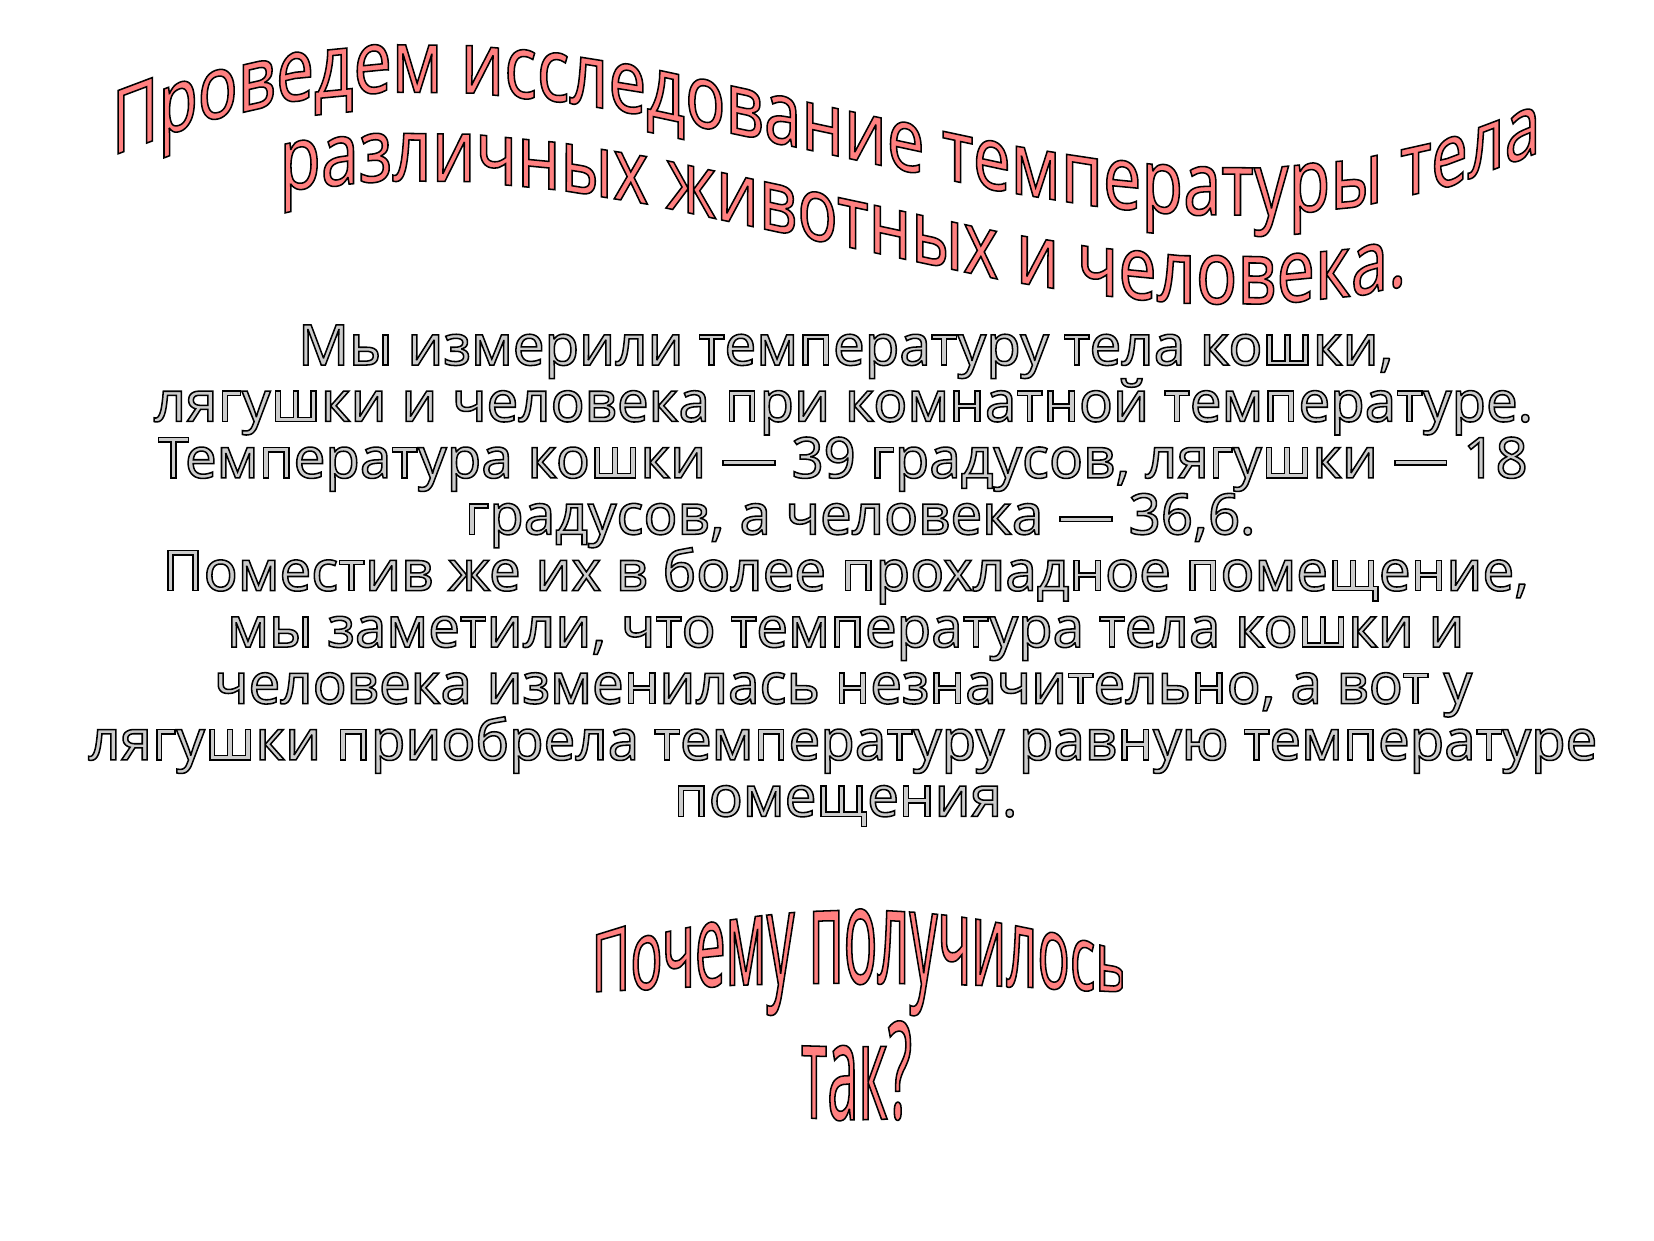

Проведем исследование температуры тела
 различных животных и человека.
Мы измерили температуру тела кошки,
лягушки и человека при комнатной температуре.
Температура кошки — 39 градусов, лягушки — 18
 градусов, а человека — 36,6.
Поместив же их в более прохладное помещение,
мы заметили, что температура тела кошки и
человека изменилась незначительно, а вот у
лягушки приобрела температуру равную температуре
помещения.
Почему получилось
так?